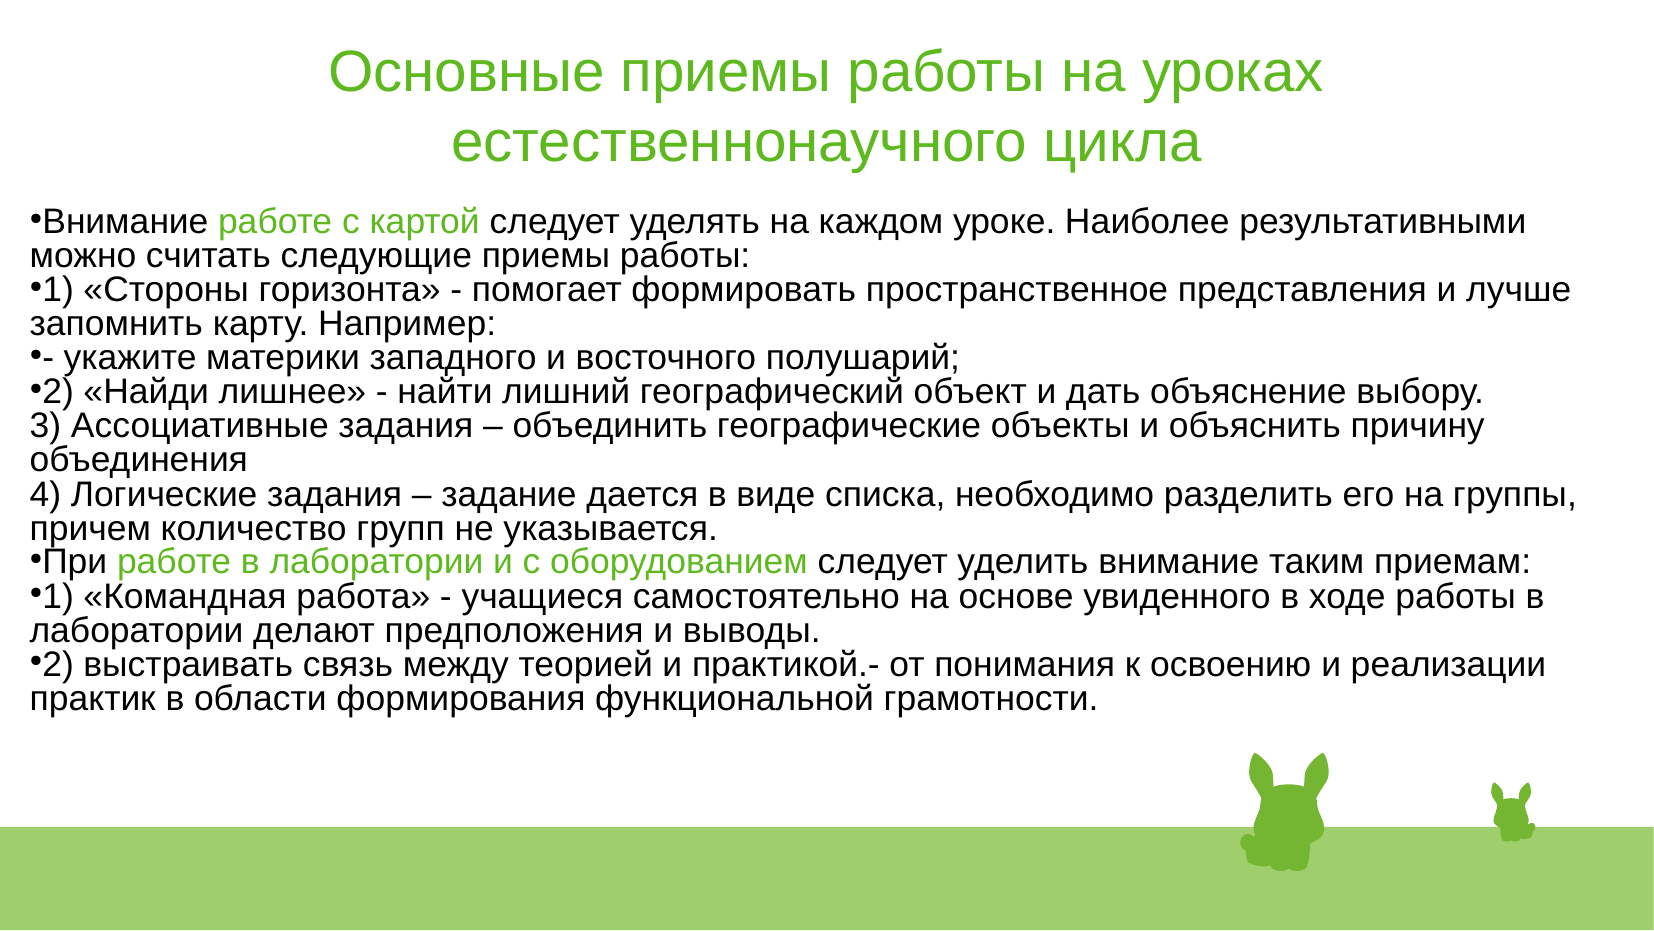

# Основные приемы работы на уроках естественнонаучного цикла
Внимание работе с картой следует уделять на каждом уроке. Наиболее результативными можно считать следующие приемы работы:
1) «Стороны горизонта» - помогает формировать пространственное представления и лучше запомнить карту. Например:
- укажите материки западного и восточного полушарий;
2) «Найди лишнее» - найти лишний географический объект и дать объяснение выбору.
3) Ассоциативные задания – объединить географические объекты и объяснить причину объединения
4) Логические задания – задание дается в виде списка, необходимо разделить его на группы, причем количество групп не указывается.
При работе в лаборатории и с оборудованием следует уделить внимание таким приемам:
1) «Командная работа» - учащиеся самостоятельно на основе увиденного в ходе работы в лаборатории делают предположения и выводы.
2) выстраивать связь между теорией и практикой.- от понимания к освоению и реализации практик в области формирования функциональной грамотности.